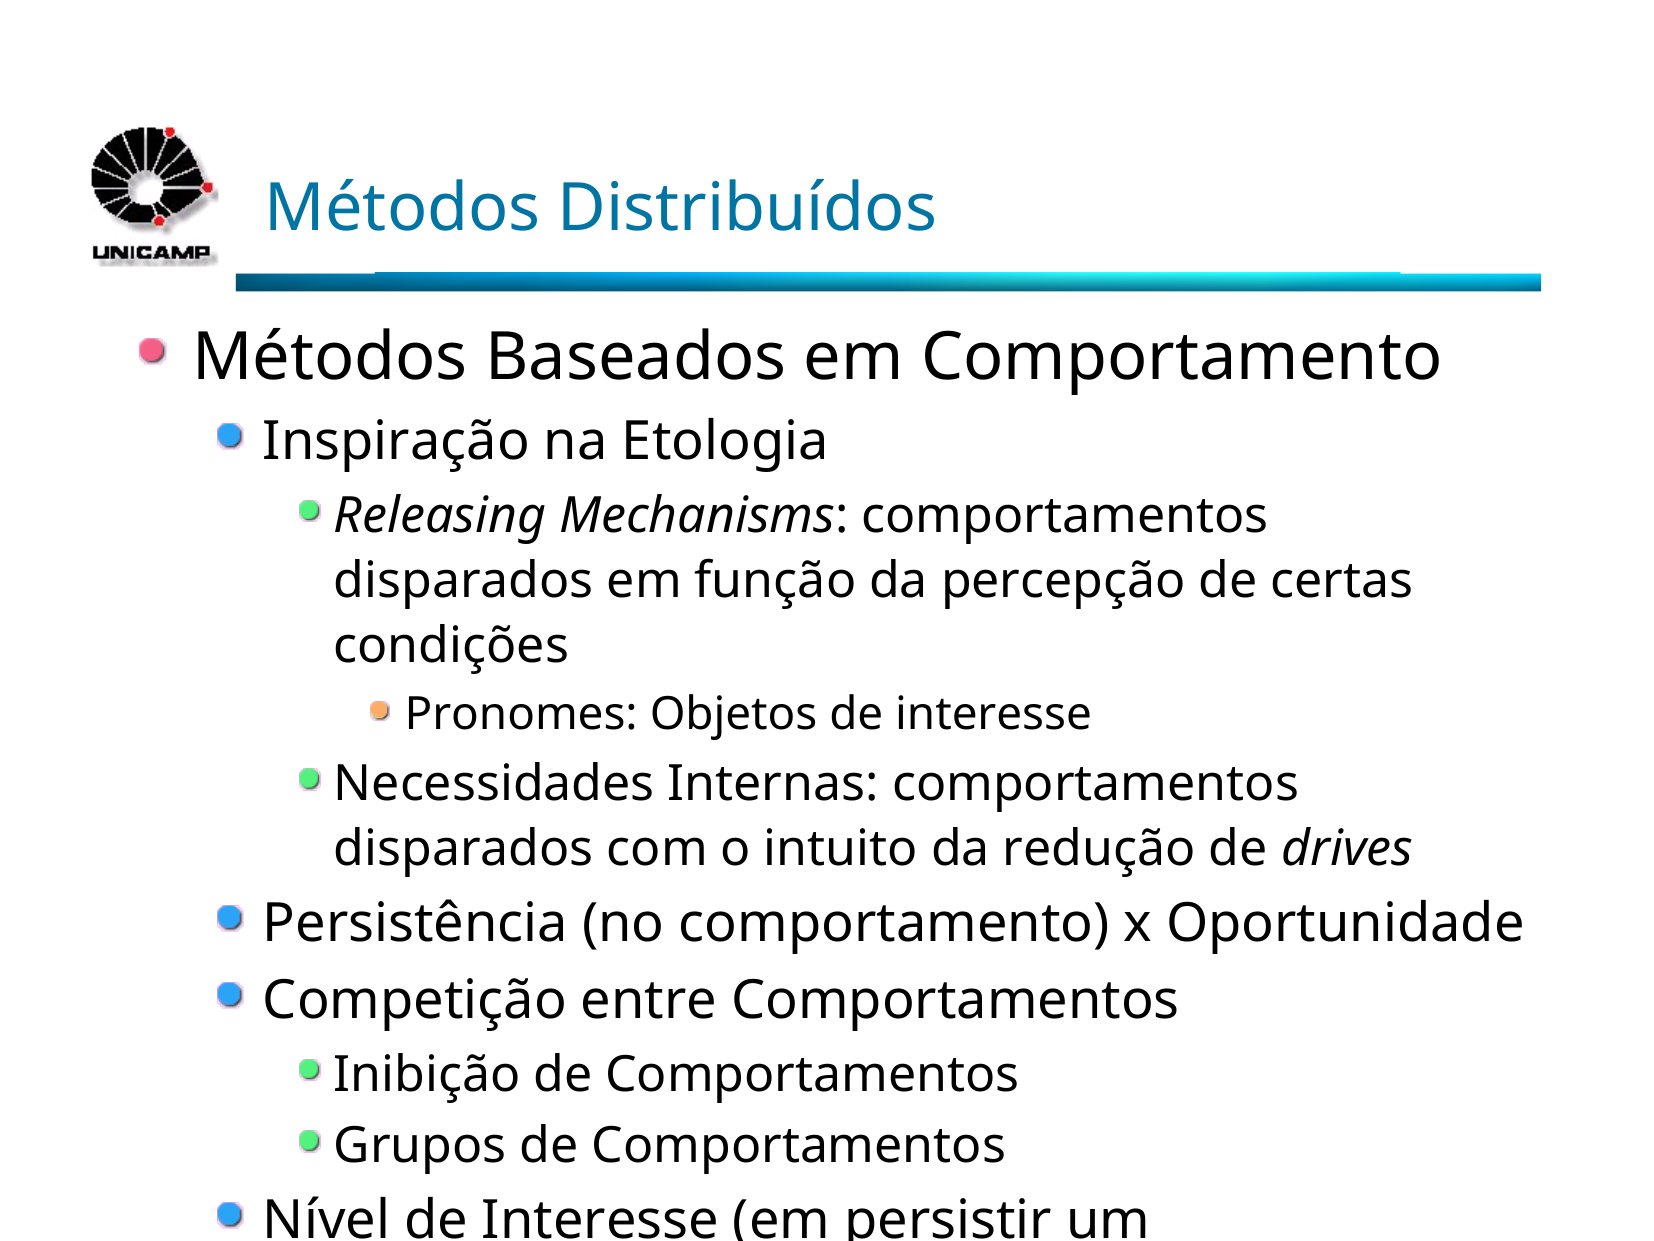

# Métodos Distribuídos
Métodos Baseados em Comportamento
Inspiração na Etologia
Releasing Mechanisms: comportamentos disparados em função da percepção de certas condições
Pronomes: Objetos de interesse
Necessidades Internas: comportamentos disparados com o intuito da redução de drives
Persistência (no comportamento) x Oportunidade
Competição entre Comportamentos
Inibição de Comportamentos
Grupos de Comportamentos
Nível de Interesse (em persistir um comportamento)